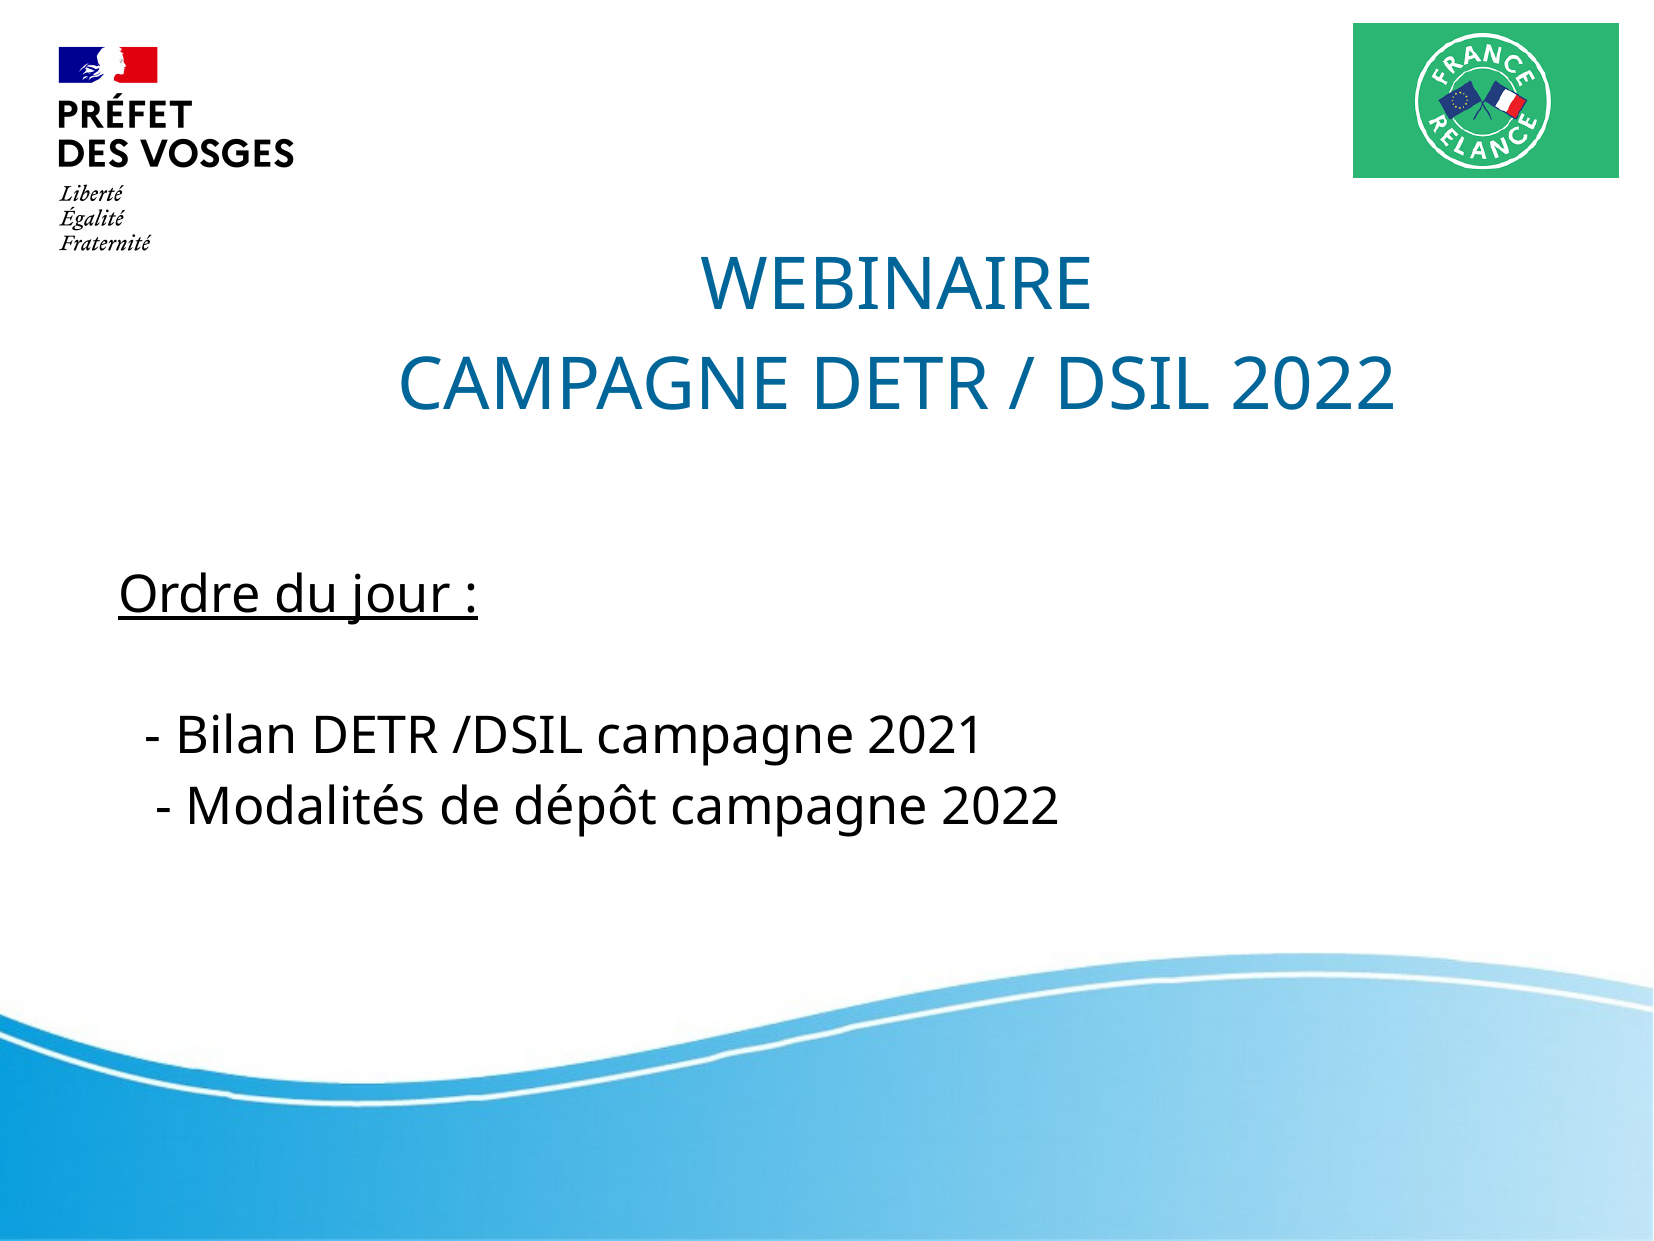

# WEBINAIRE CAMPAGNE DETR / DSIL 2022
Ordre du jour :
 - Bilan DETR /DSIL campagne 2021
- Modalités de dépôt campagne 2022